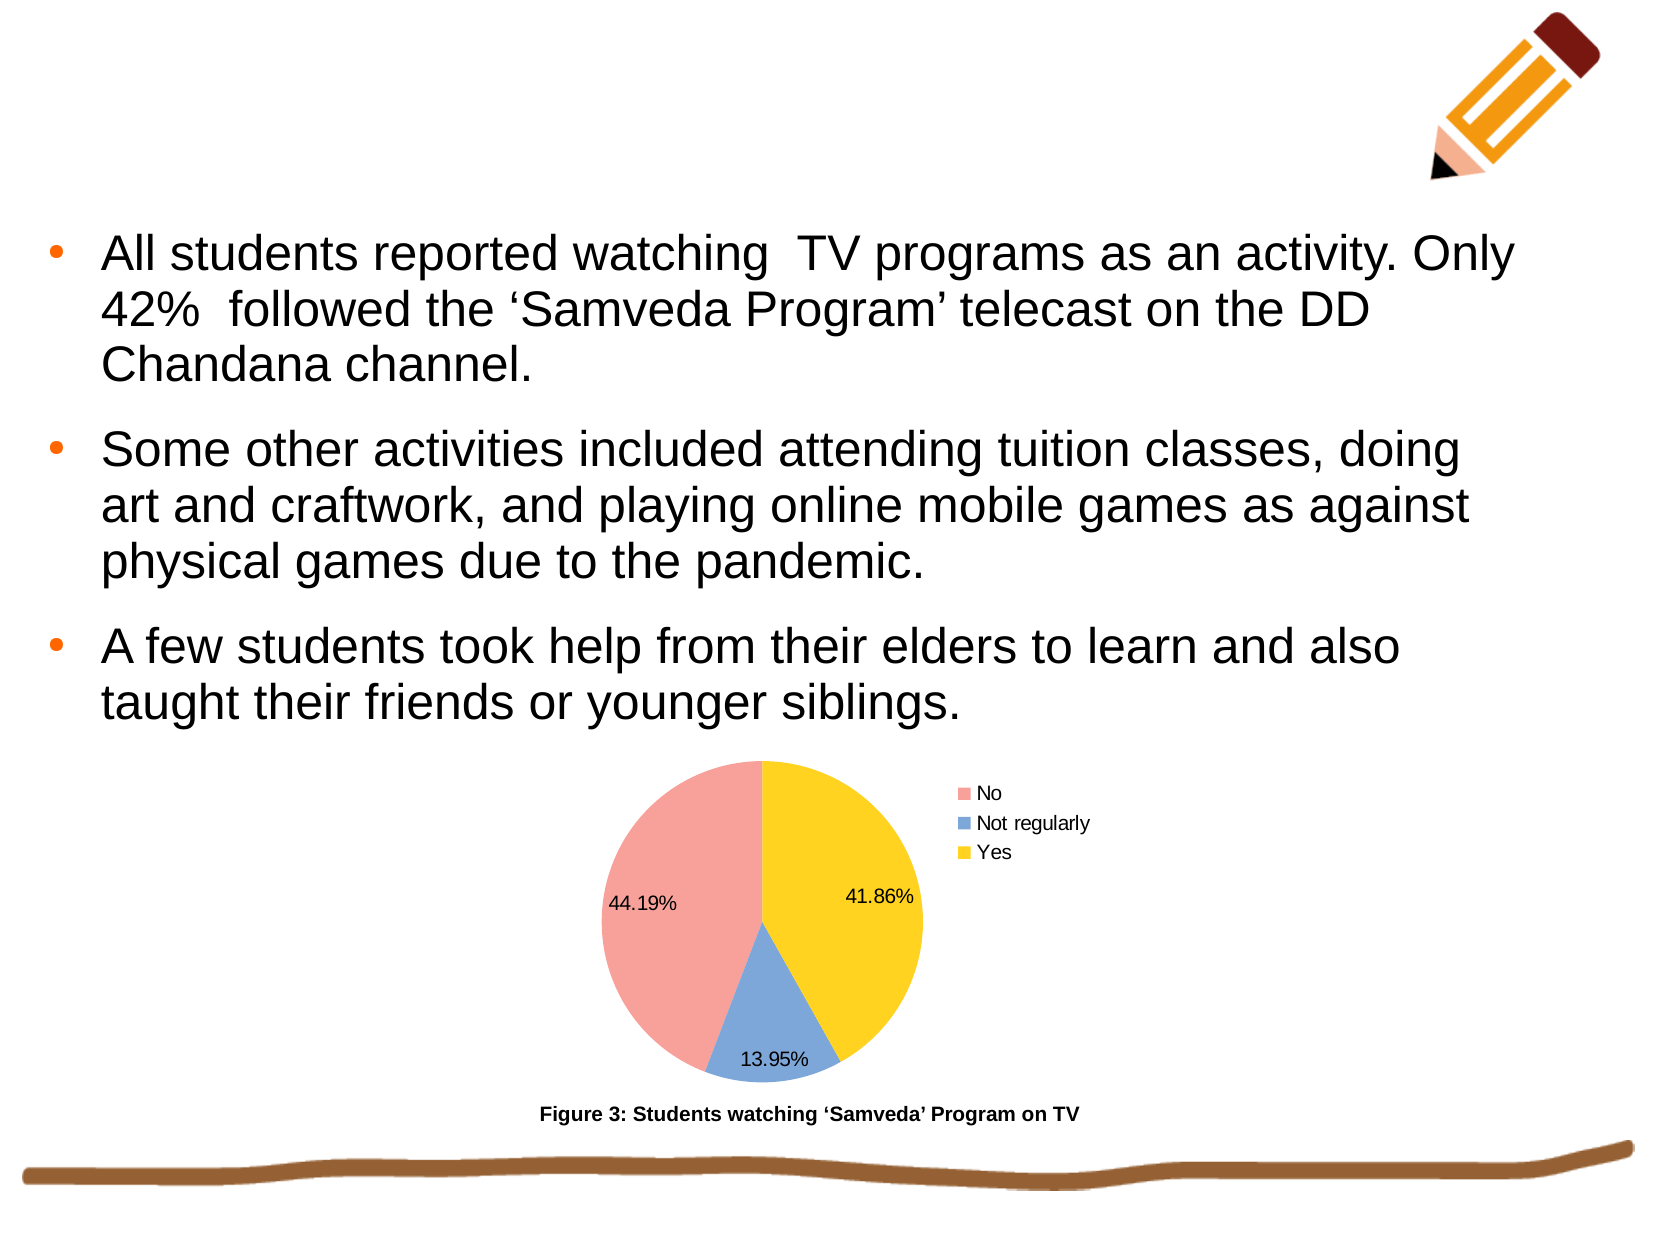

# All students reported watching TV programs as an activity. Only 42% followed the ‘Samveda Program’ telecast on the DD Chandana channel.
Some other activities included attending tuition classes, doing art and craftwork, and playing online mobile games as against physical games due to the pandemic.
A few students took help from their elders to learn and also taught their friends or younger siblings.
Figure 3: Students watching ‘Samveda’ Program on TV